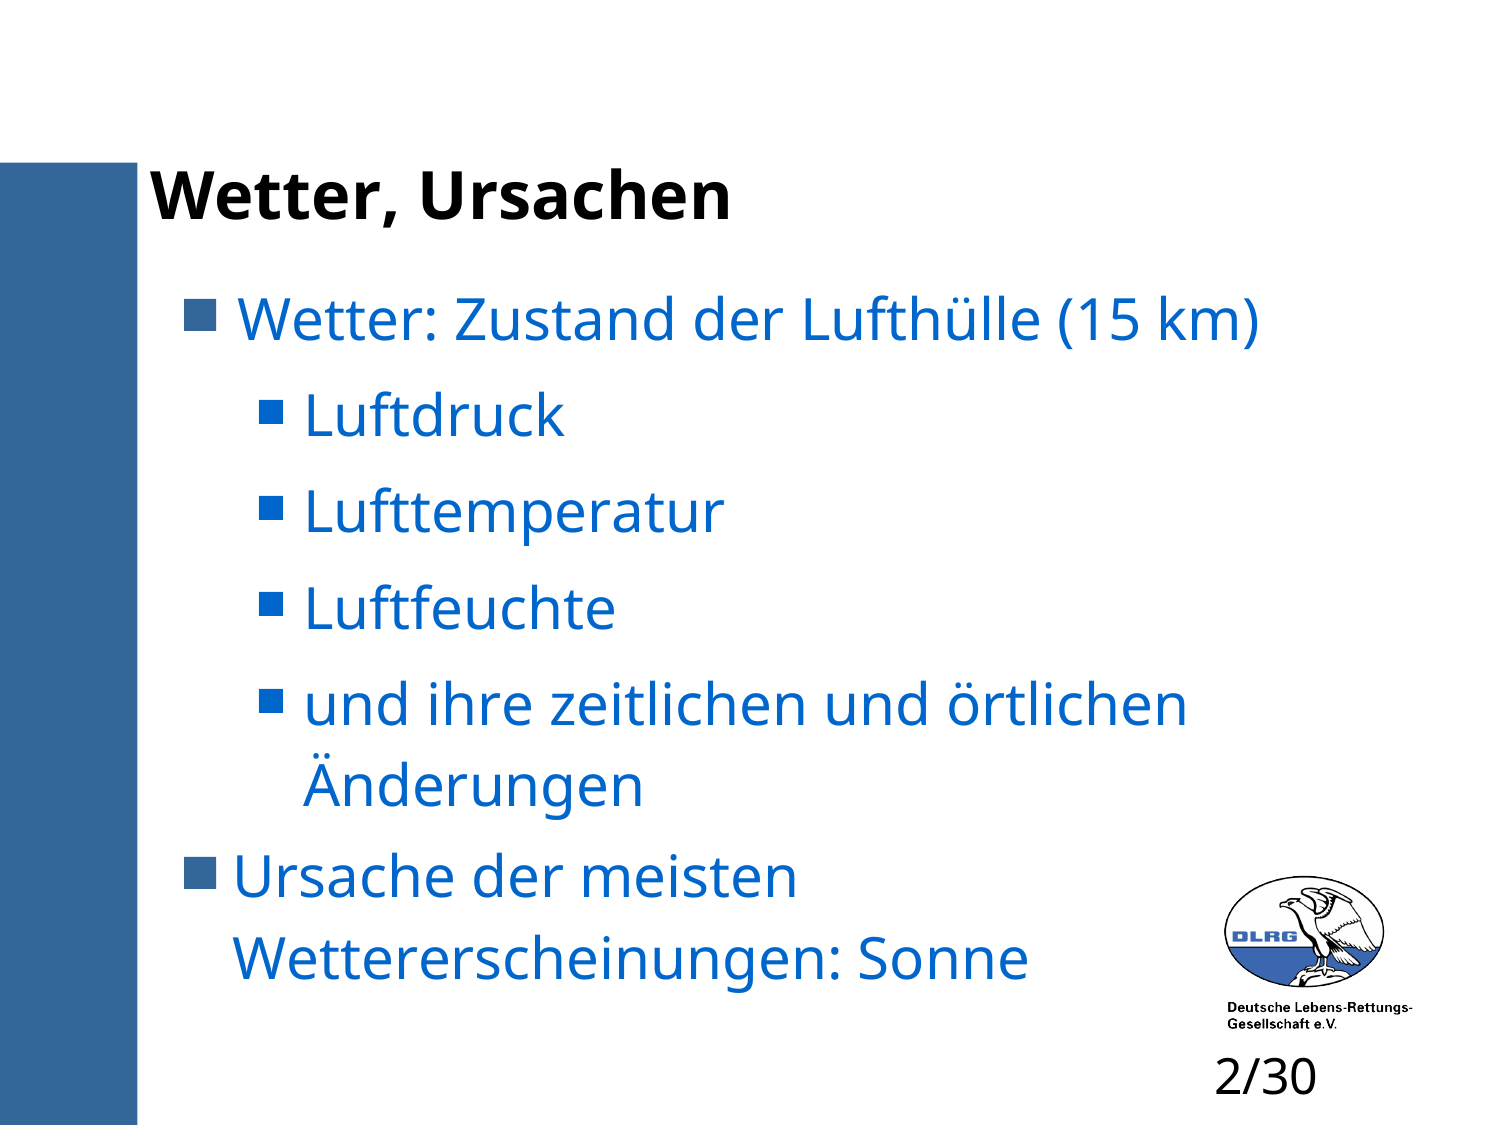

# Wetter, Ursachen
Wetter: Zustand der Lufthülle (15 km)
Luftdruck
Lufttemperatur
Luftfeuchte
und ihre zeitlichen und örtlichen Änderungen
Ursache der meisten Wettererscheinungen: Sonne